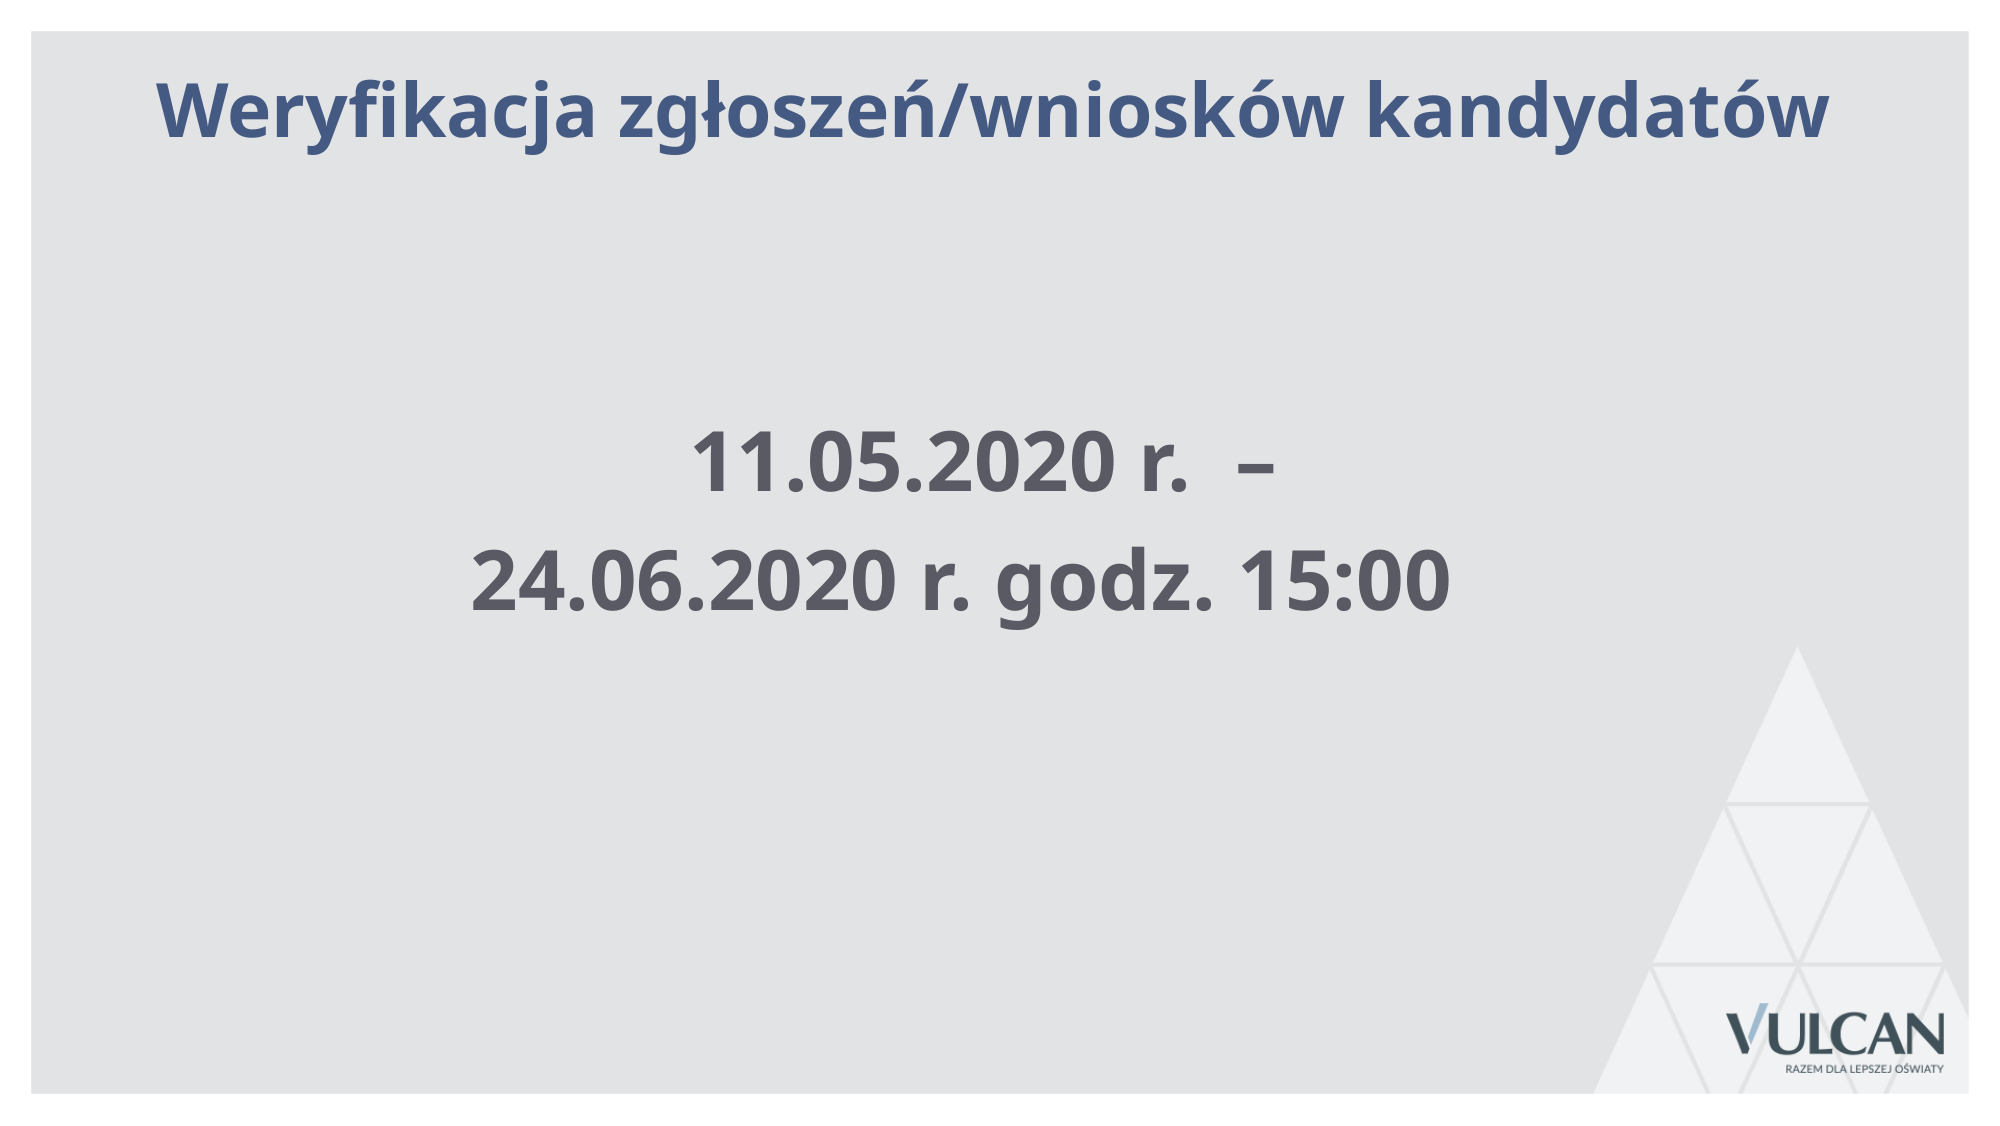

Weryfikacja zgłoszeń/wniosków kandydatów
11.05.2020 r. –
24.06.2020 r. godz. 15:00